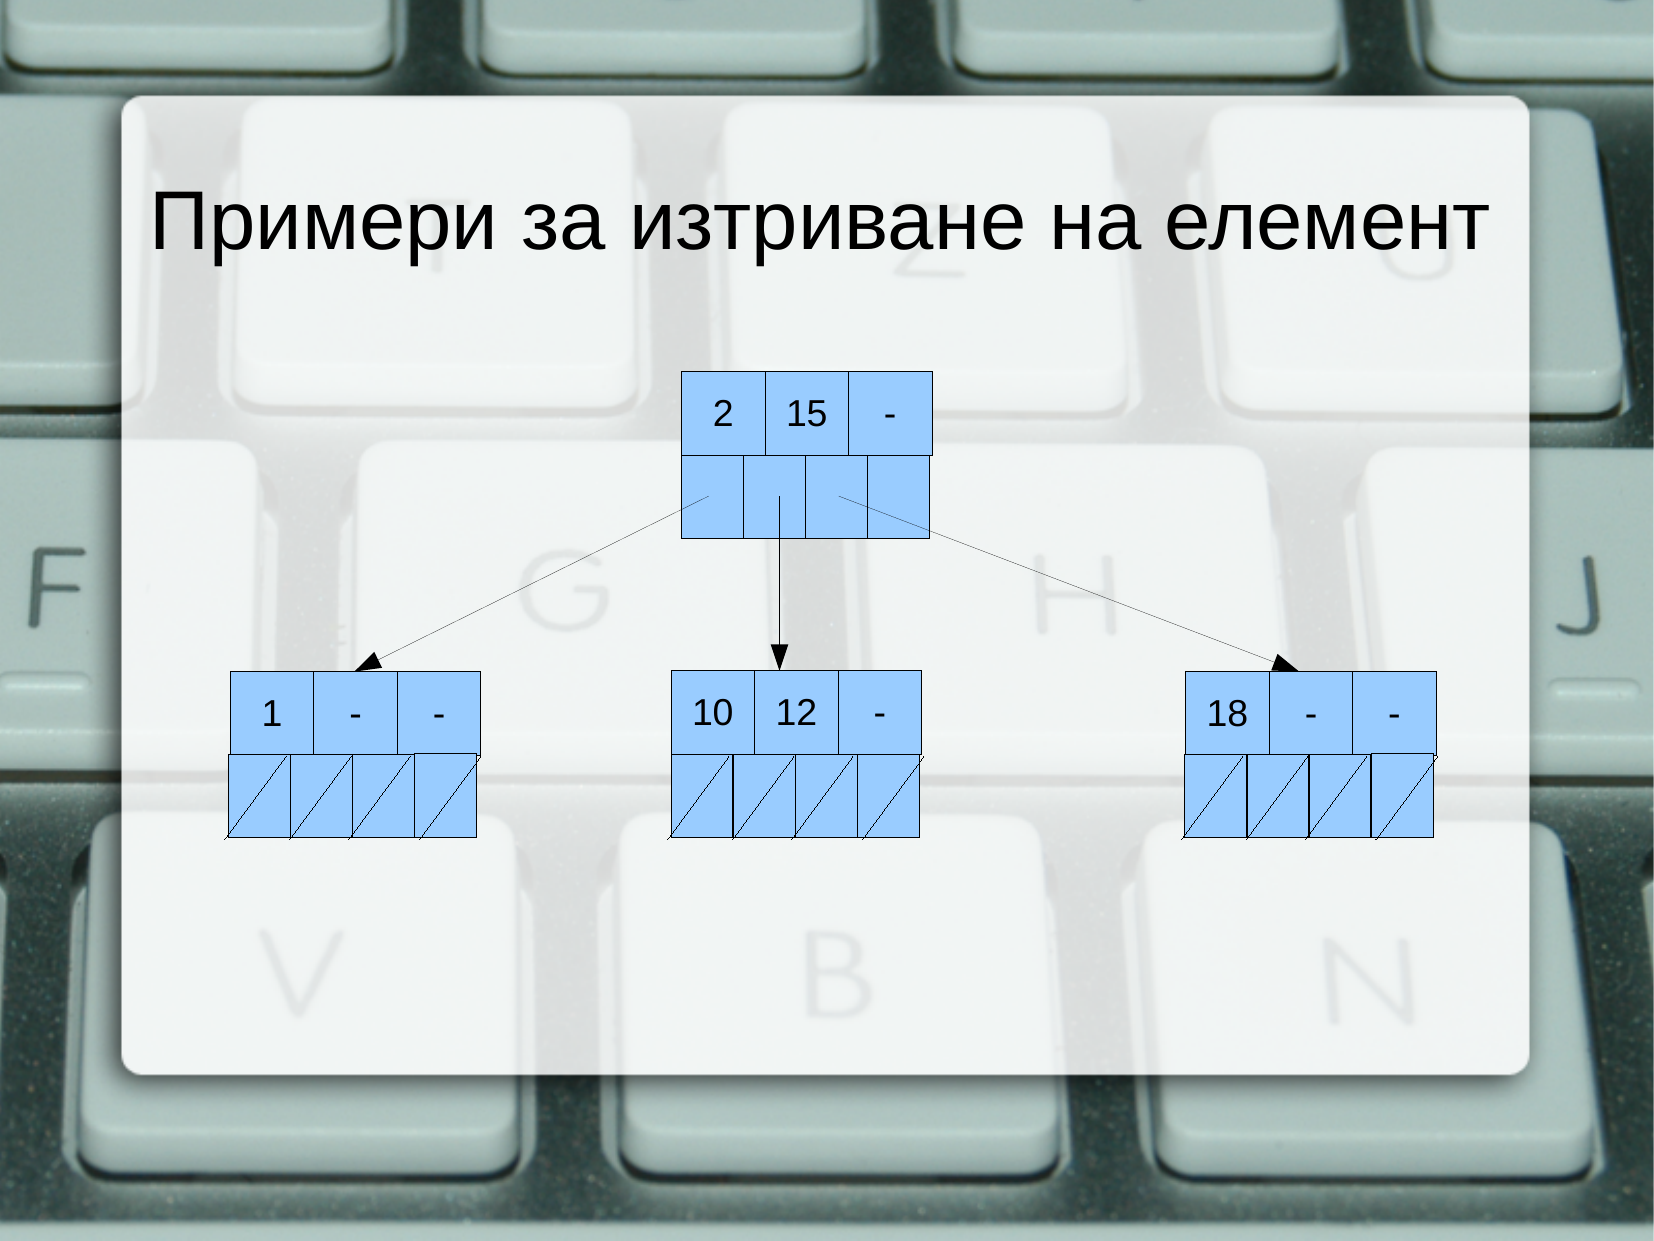

# Примери за изтриване на елемент
3
2
3
8
15
8
-
-
-
10
12
-
1
-
-
3
18
3
8
-
8
-
-
-